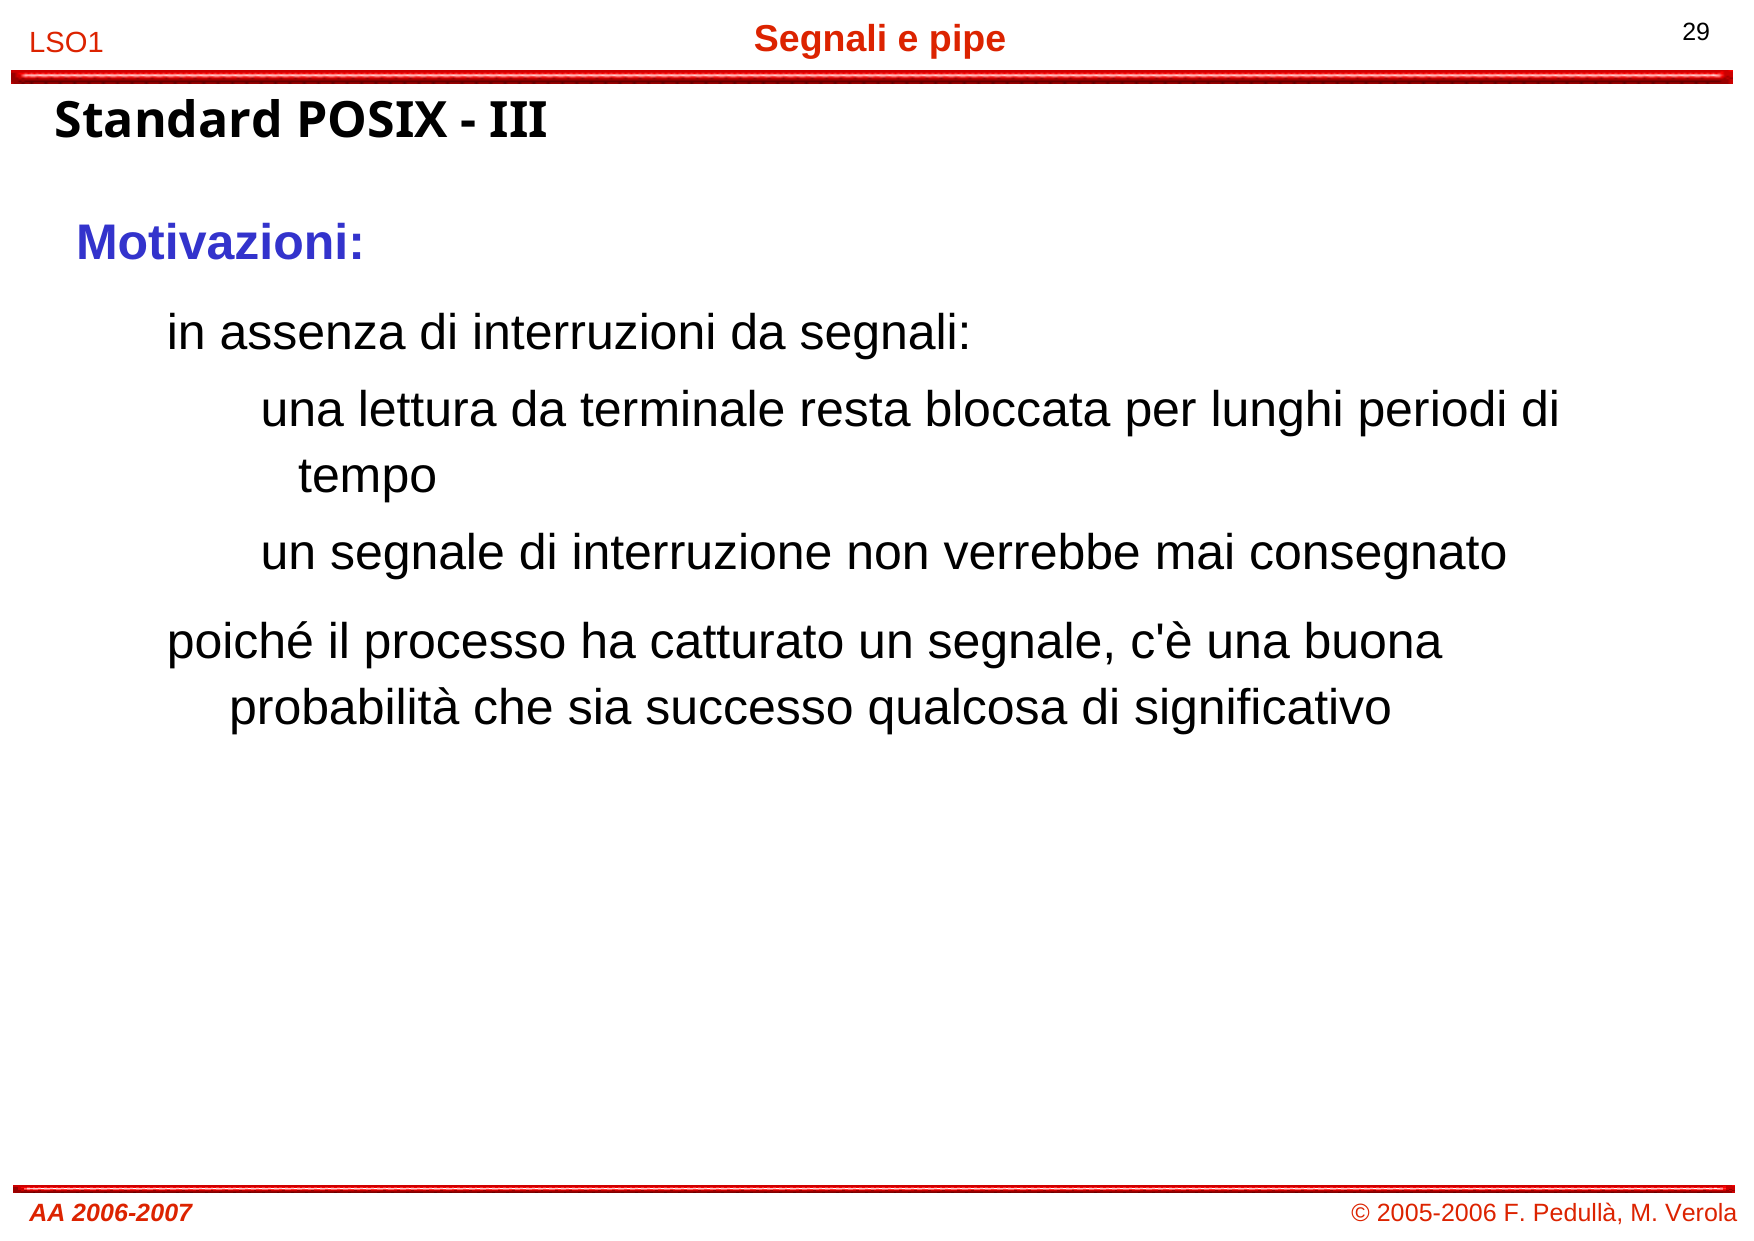

# Standard POSIX - III
Motivazioni:
in assenza di interruzioni da segnali:
una lettura da terminale resta bloccata per lunghi periodi di tempo
un segnale di interruzione non verrebbe mai consegnato
poiché il processo ha catturato un segnale, c'è una buona probabilità che sia successo qualcosa di significativo